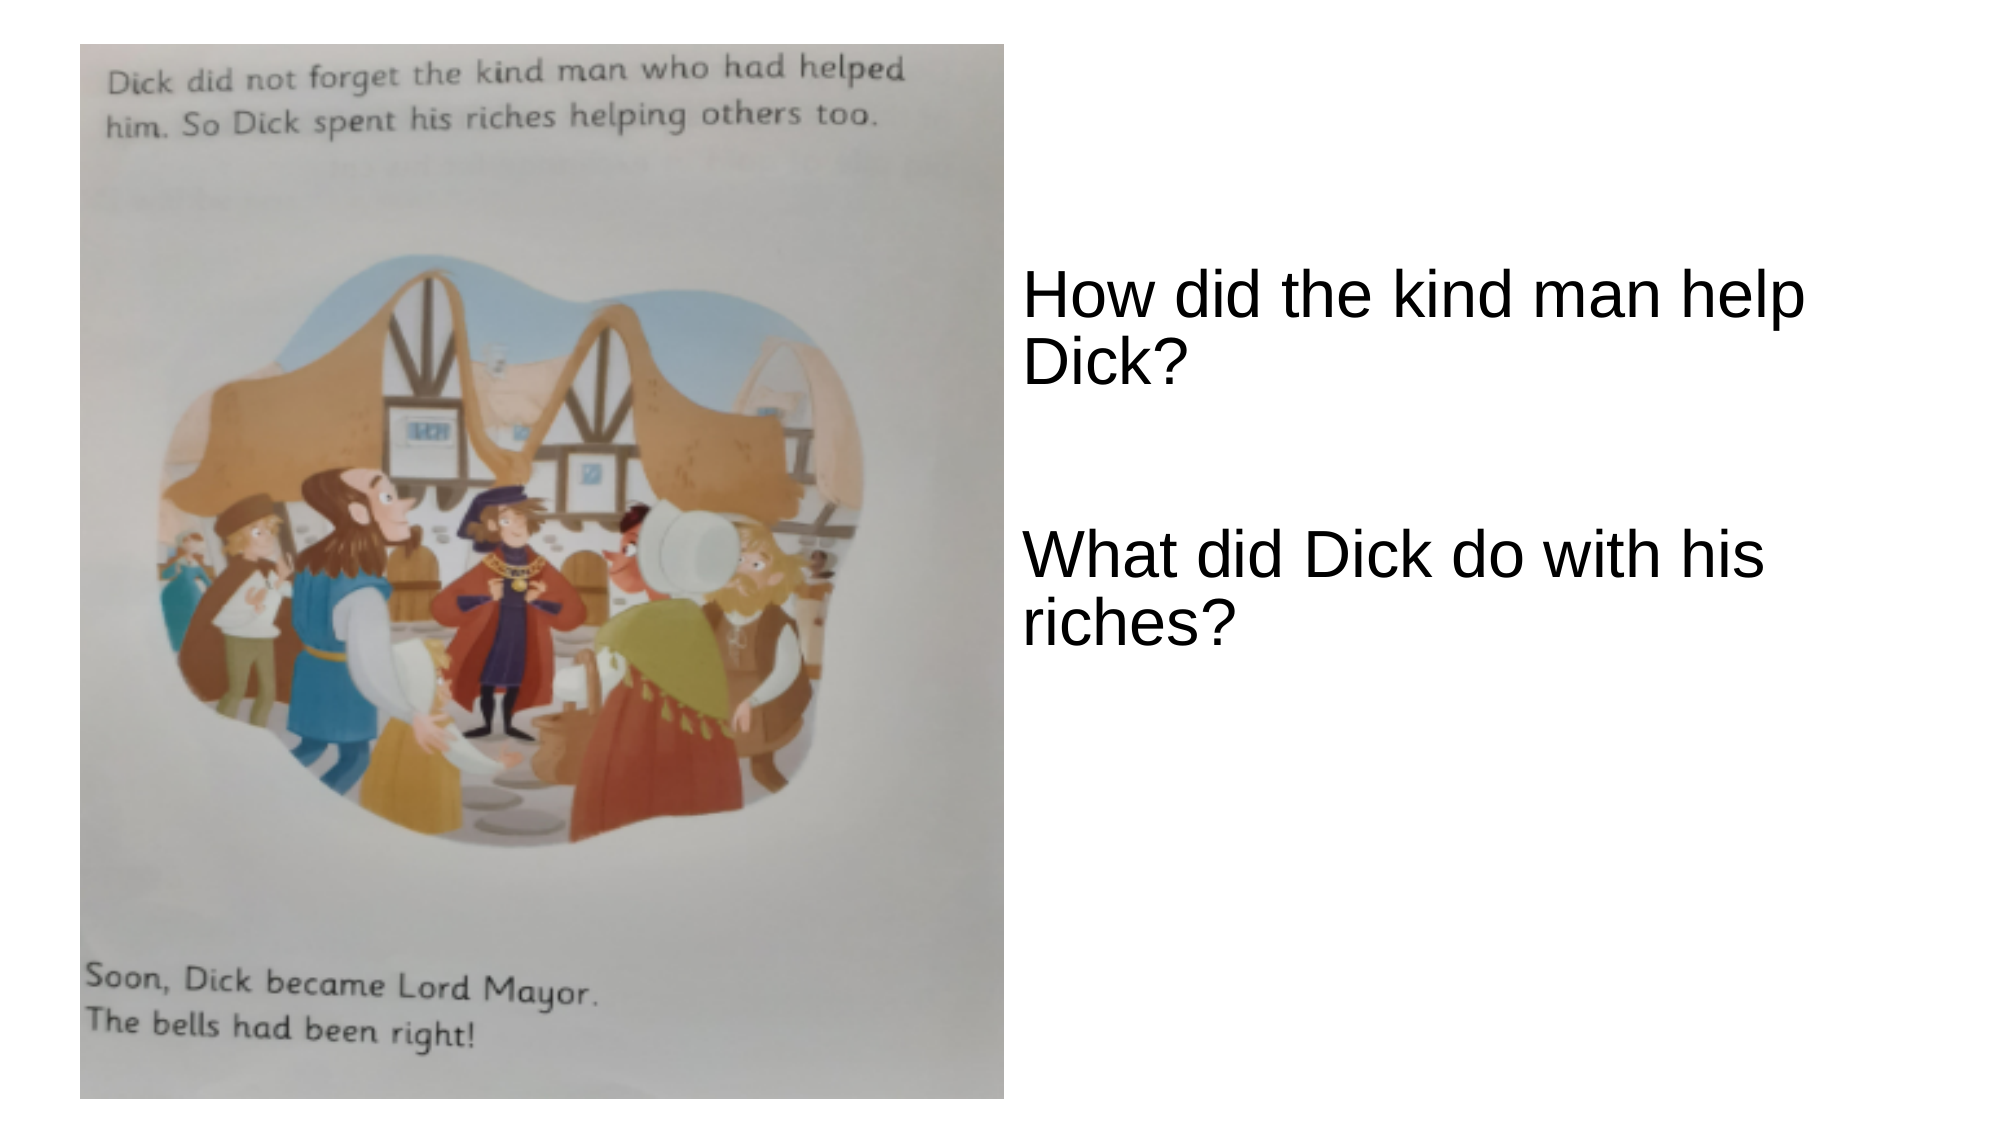

#
How did the kind man help Dick?
What did Dick do with his riches?